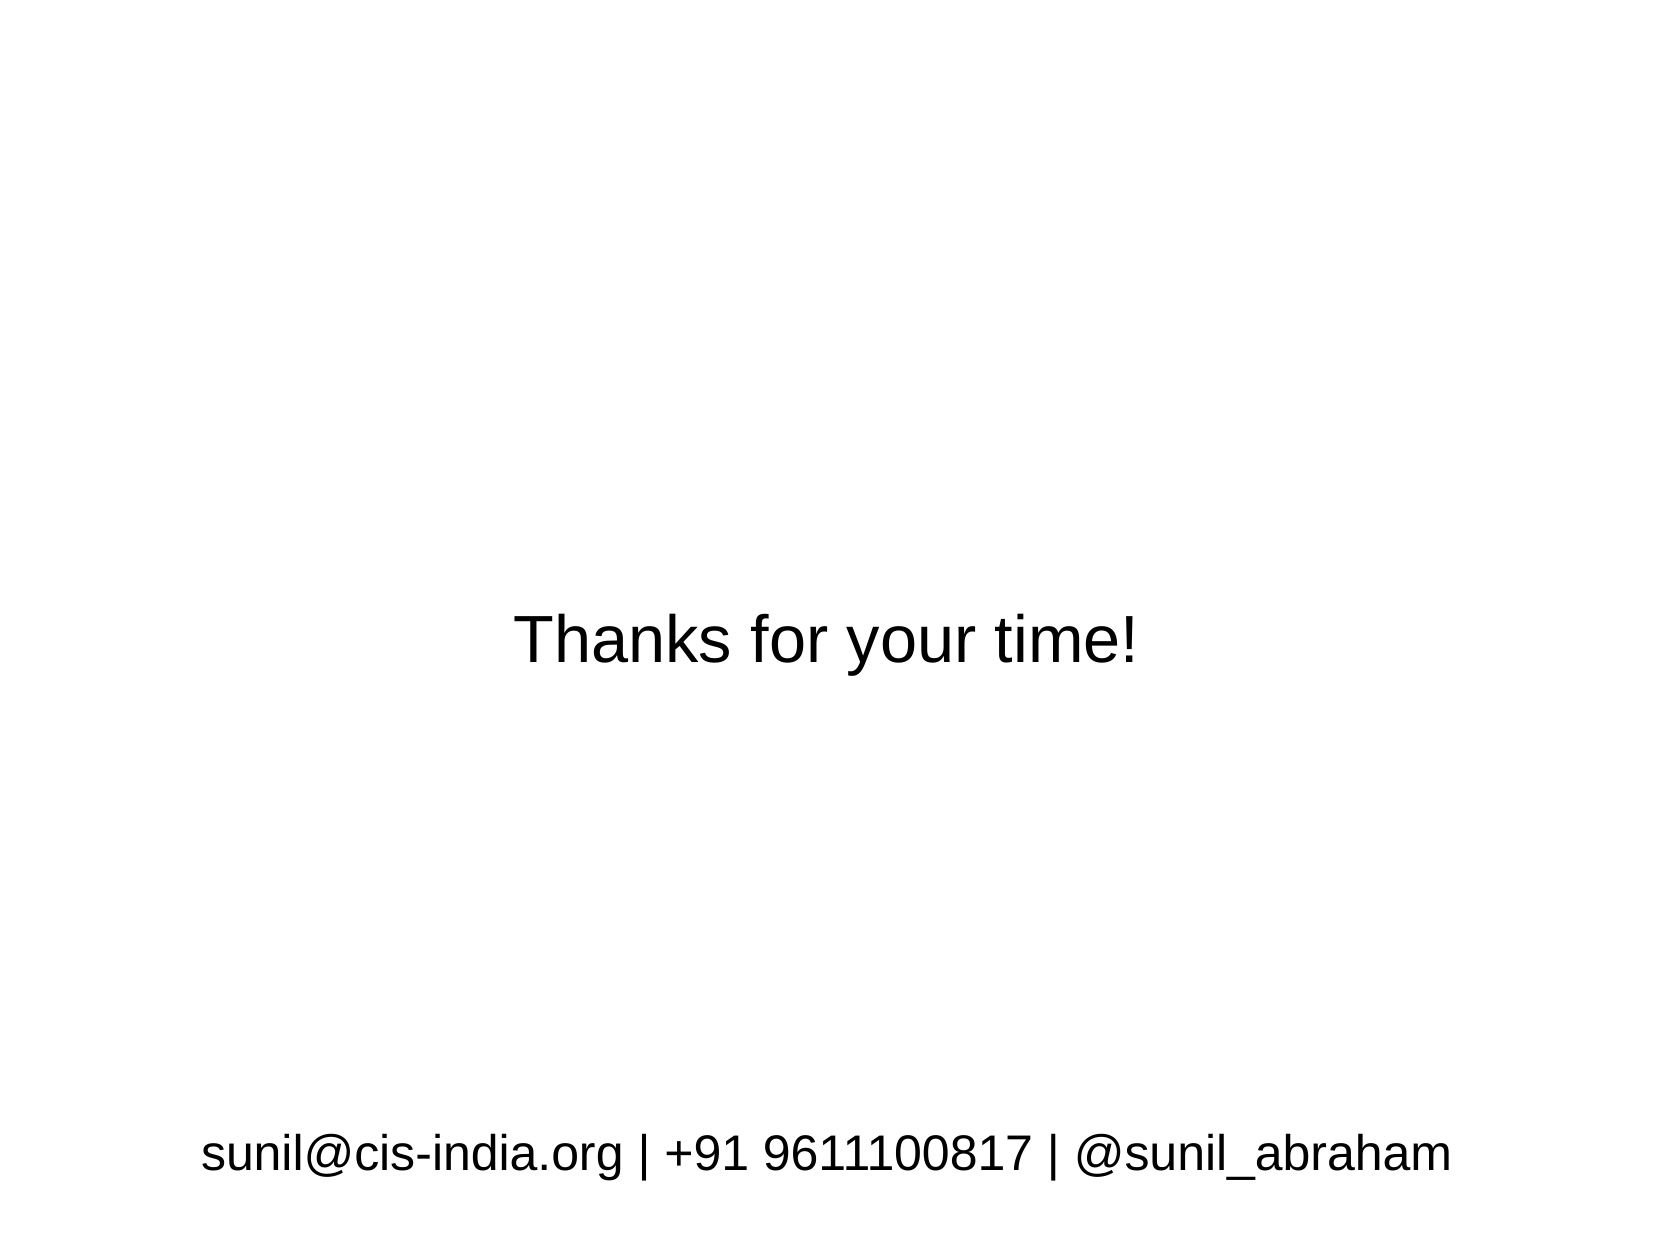

# Thanks for your time!
sunil@cis-india.org | +91 9611100817 | @sunil_abraham